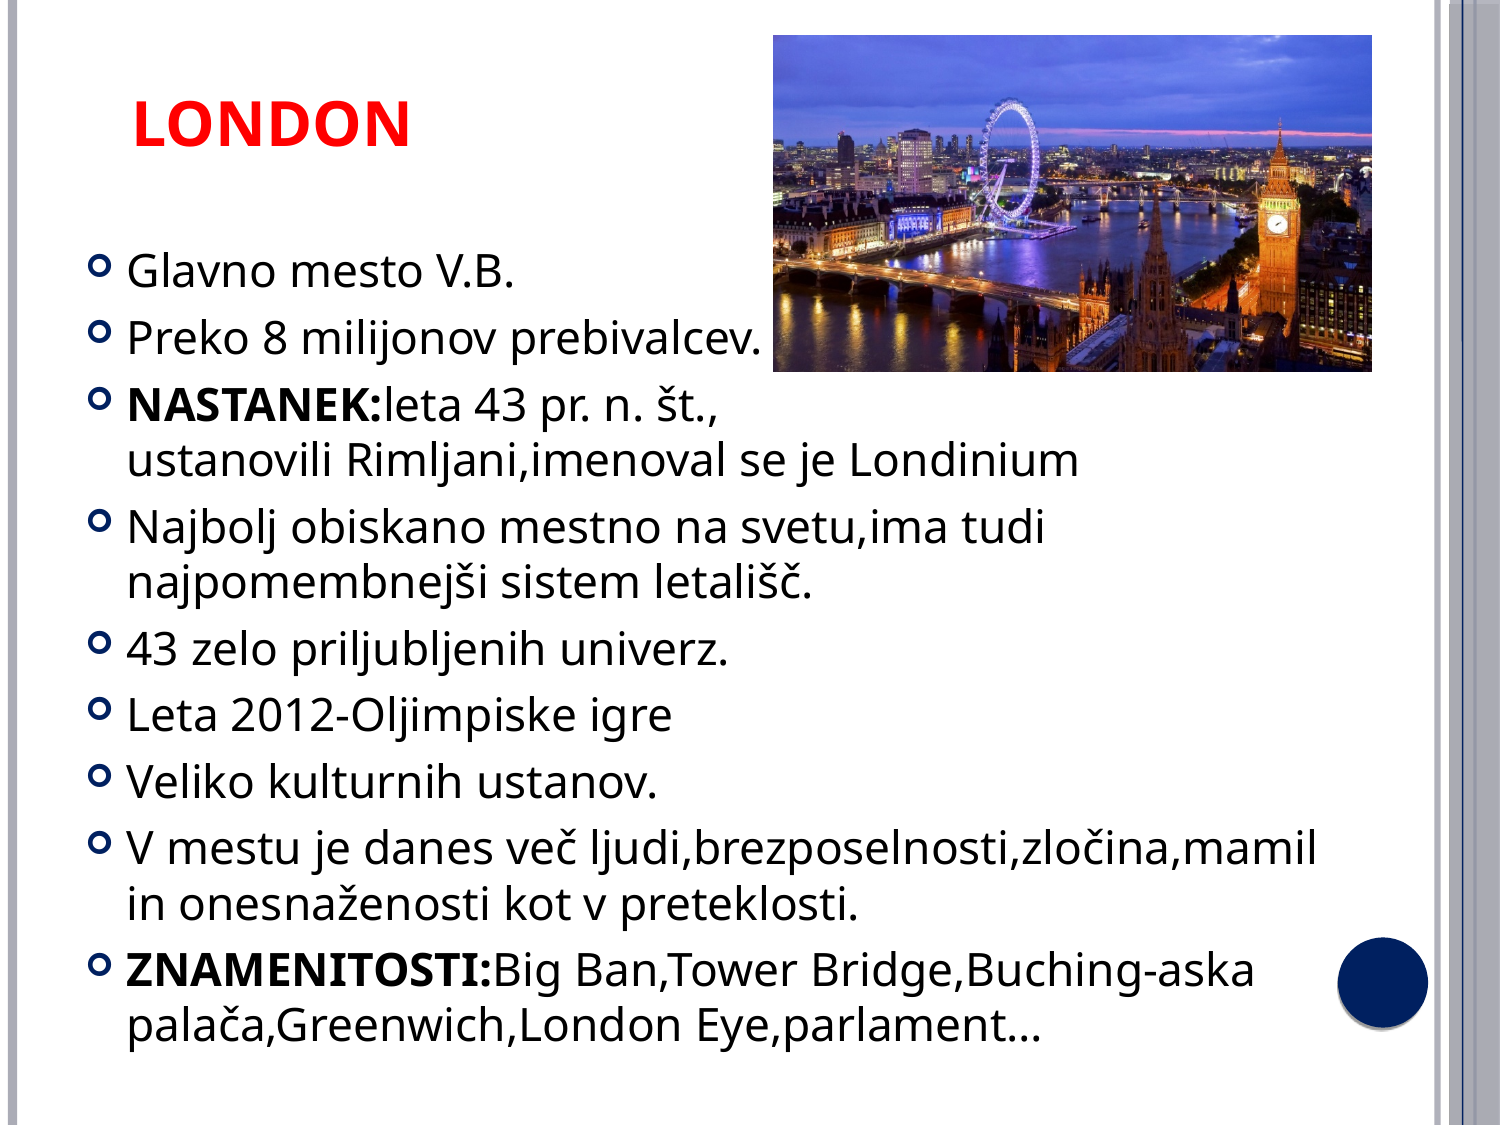

# LONDON
Glavno mesto V.B.
Preko 8 milijonov prebivalcev.
NASTANEK:leta 43 pr. n. št., ustanovili Rimljani,imenoval se je Londinium
Najbolj obiskano mestno na svetu,ima tudi najpomembnejši sistem letališč.
43 zelo priljubljenih univerz.
Leta 2012-Oljimpiske igre
Veliko kulturnih ustanov.
V mestu je danes več ljudi,brezposelnosti,zločina,mamil in onesnaženosti kot v preteklosti.
ZNAMENITOSTI:Big Ban,Tower Bridge,Buching-aska palača,Greenwich,London Eye,parlament…